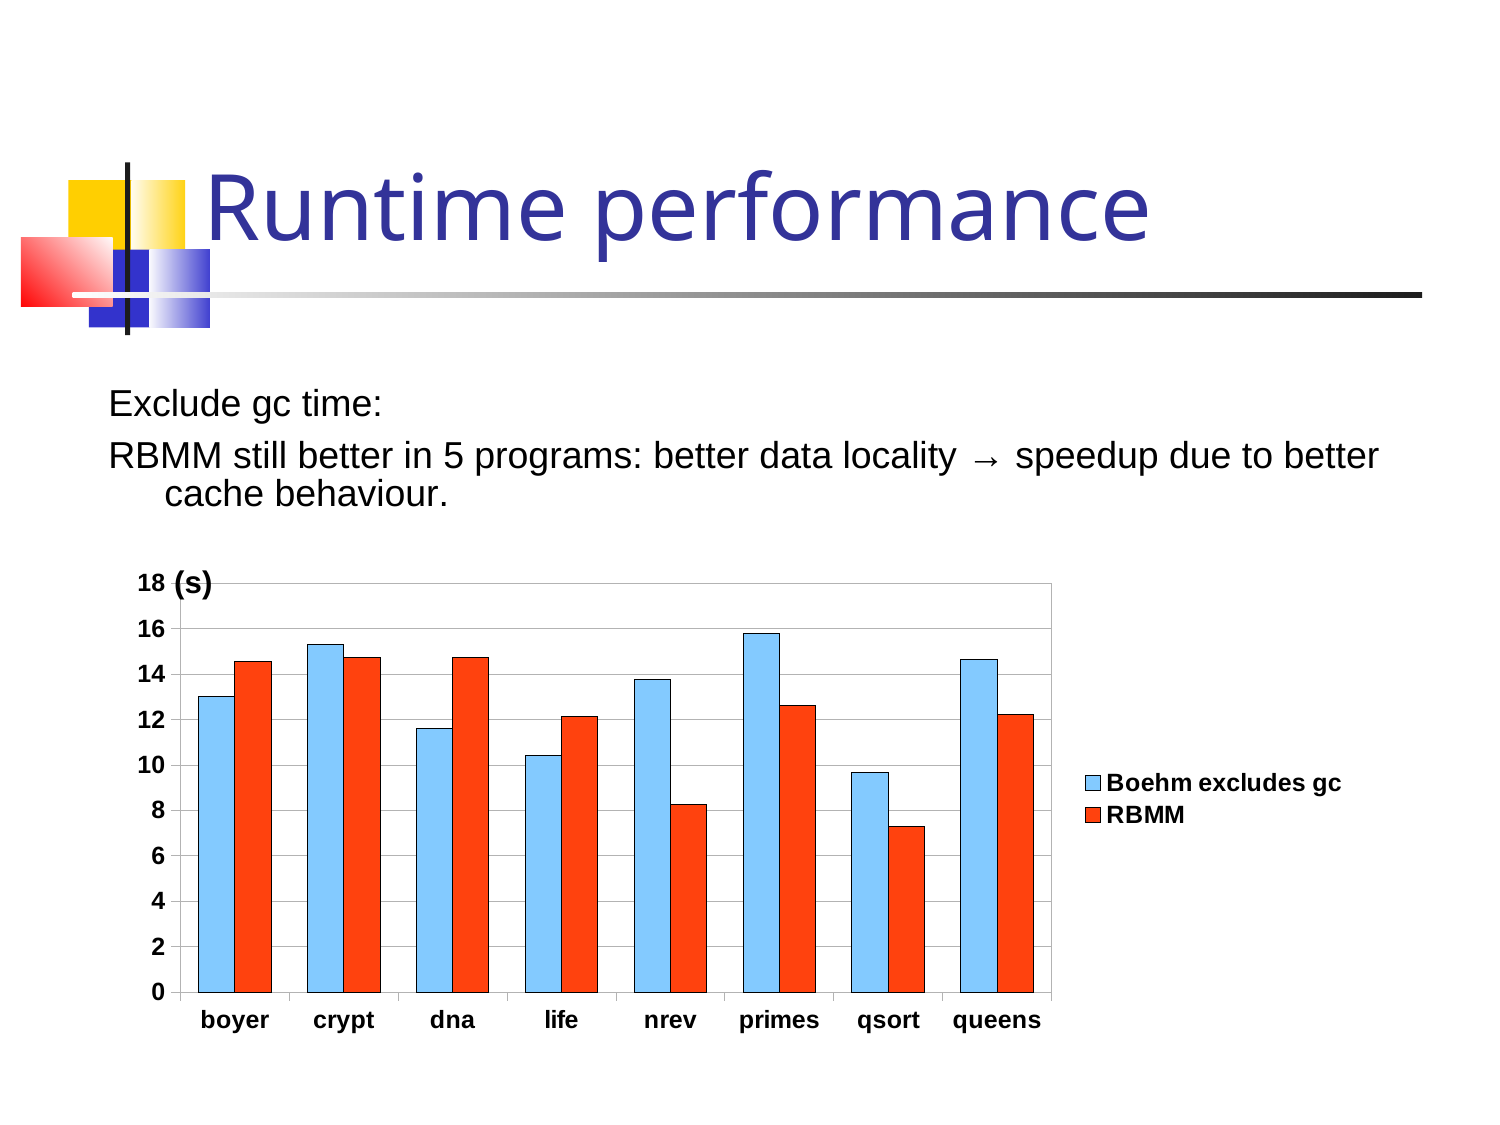

# Runtime performance
Exclude gc time:
RBMM still better in 5 programs: better data locality → speedup due to better cache behaviour.
(s)
### Chart
| Category | Boehm excludes gc | RBMM |
|---|---|---|
| boyer | 13.0 | 14.55 |
| crypt | 15.29 | 14.74 |
| dna | 11.61 | 14.72 |
| life | 10.44 | 12.13 |
| nrev | 13.75 | 8.25 |
| primes | 15.8 | 12.64 |
| qsort | 9.65 | 7.27 |
| queens | 14.66 | 12.24 |